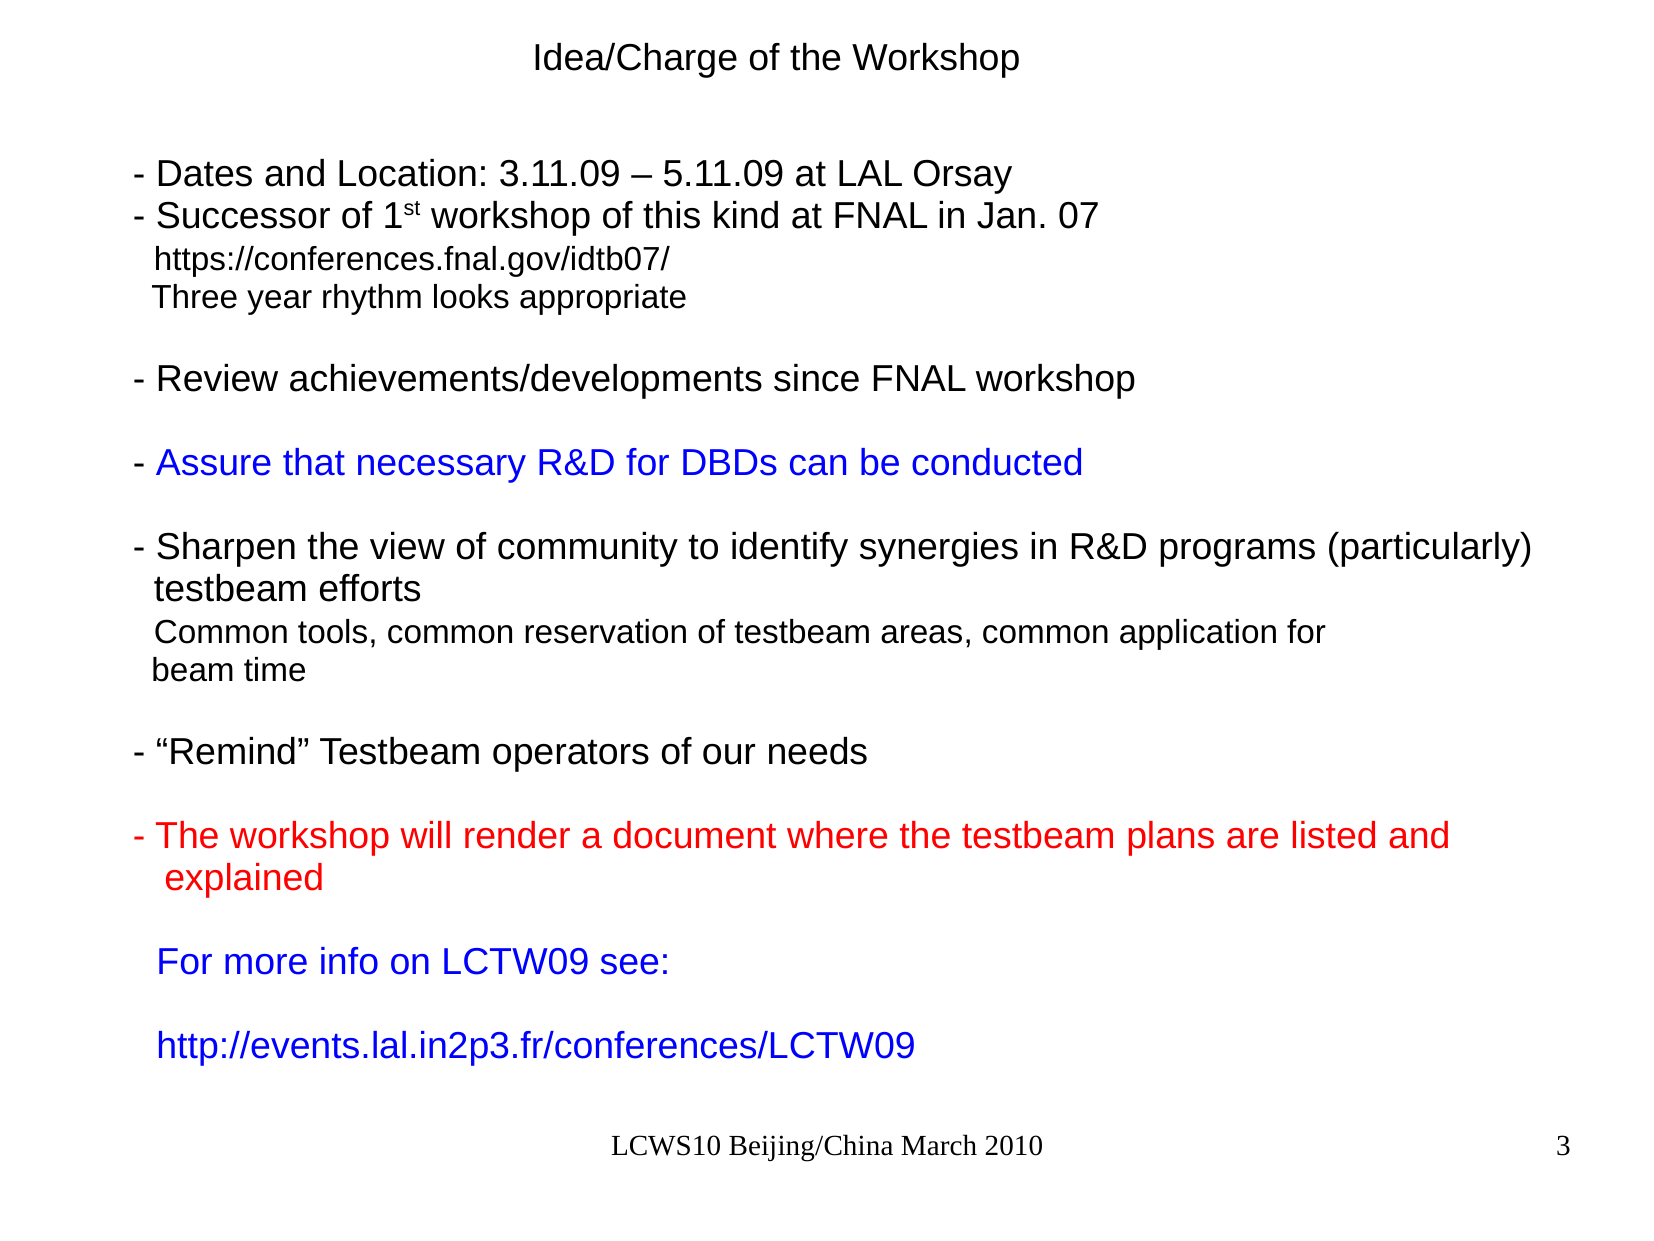

Idea/Charge of the Workshop
- Dates and Location: 3.11.09 – 5.11.09 at LAL Orsay
- Successor of 1st workshop of this kind at FNAL in Jan. 07
 https://conferences.fnal.gov/idtb07/
 Three year rhythm looks appropriate
- Review achievements/developments since FNAL workshop
- Assure that necessary R&D for DBDs can be conducted
- Sharpen the view of community to identify synergies in R&D programs (particularly)
 testbeam efforts
 Common tools, common reservation of testbeam areas, common application for
 beam time
- “Remind” Testbeam operators of our needs
- The workshop will render a document where the testbeam plans are listed and
 explained
For more info on LCTW09 see:
http://events.lal.in2p3.fr/conferences/LCTW09
LCWS10 Beijing/China March 2010
3